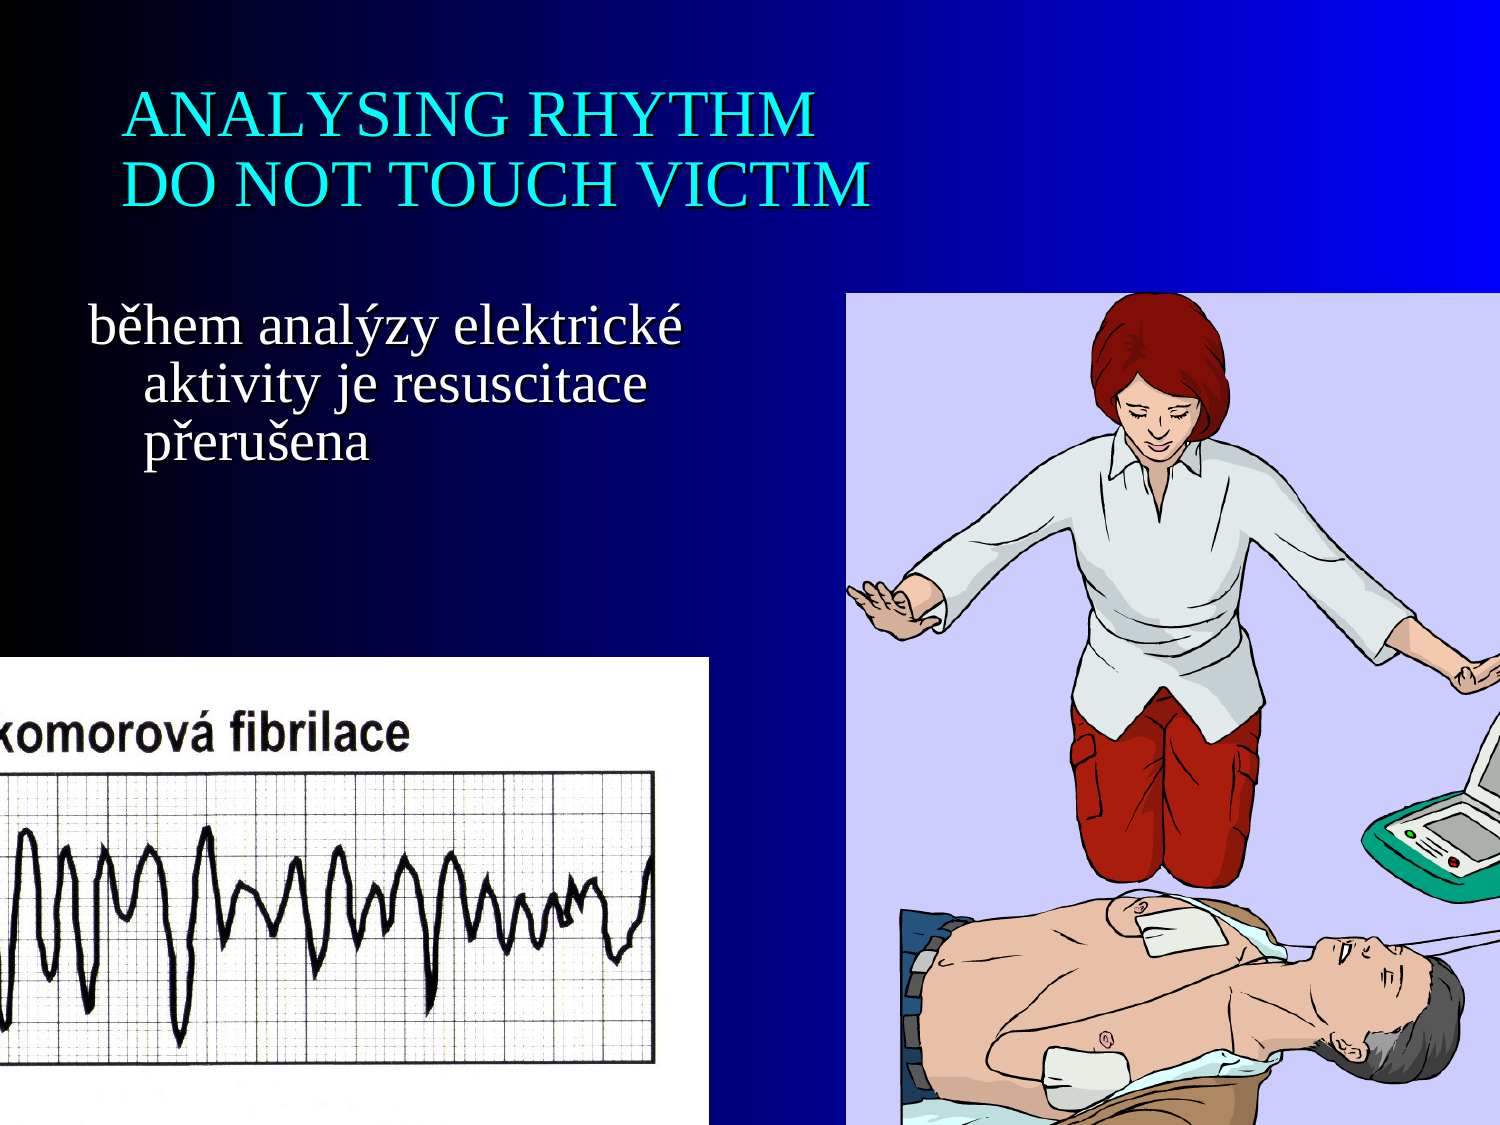

# ANALYSING RHYTHM DO NOT TOUCH VICTIM
během analýzy elektrické aktivity je resuscitace přerušena